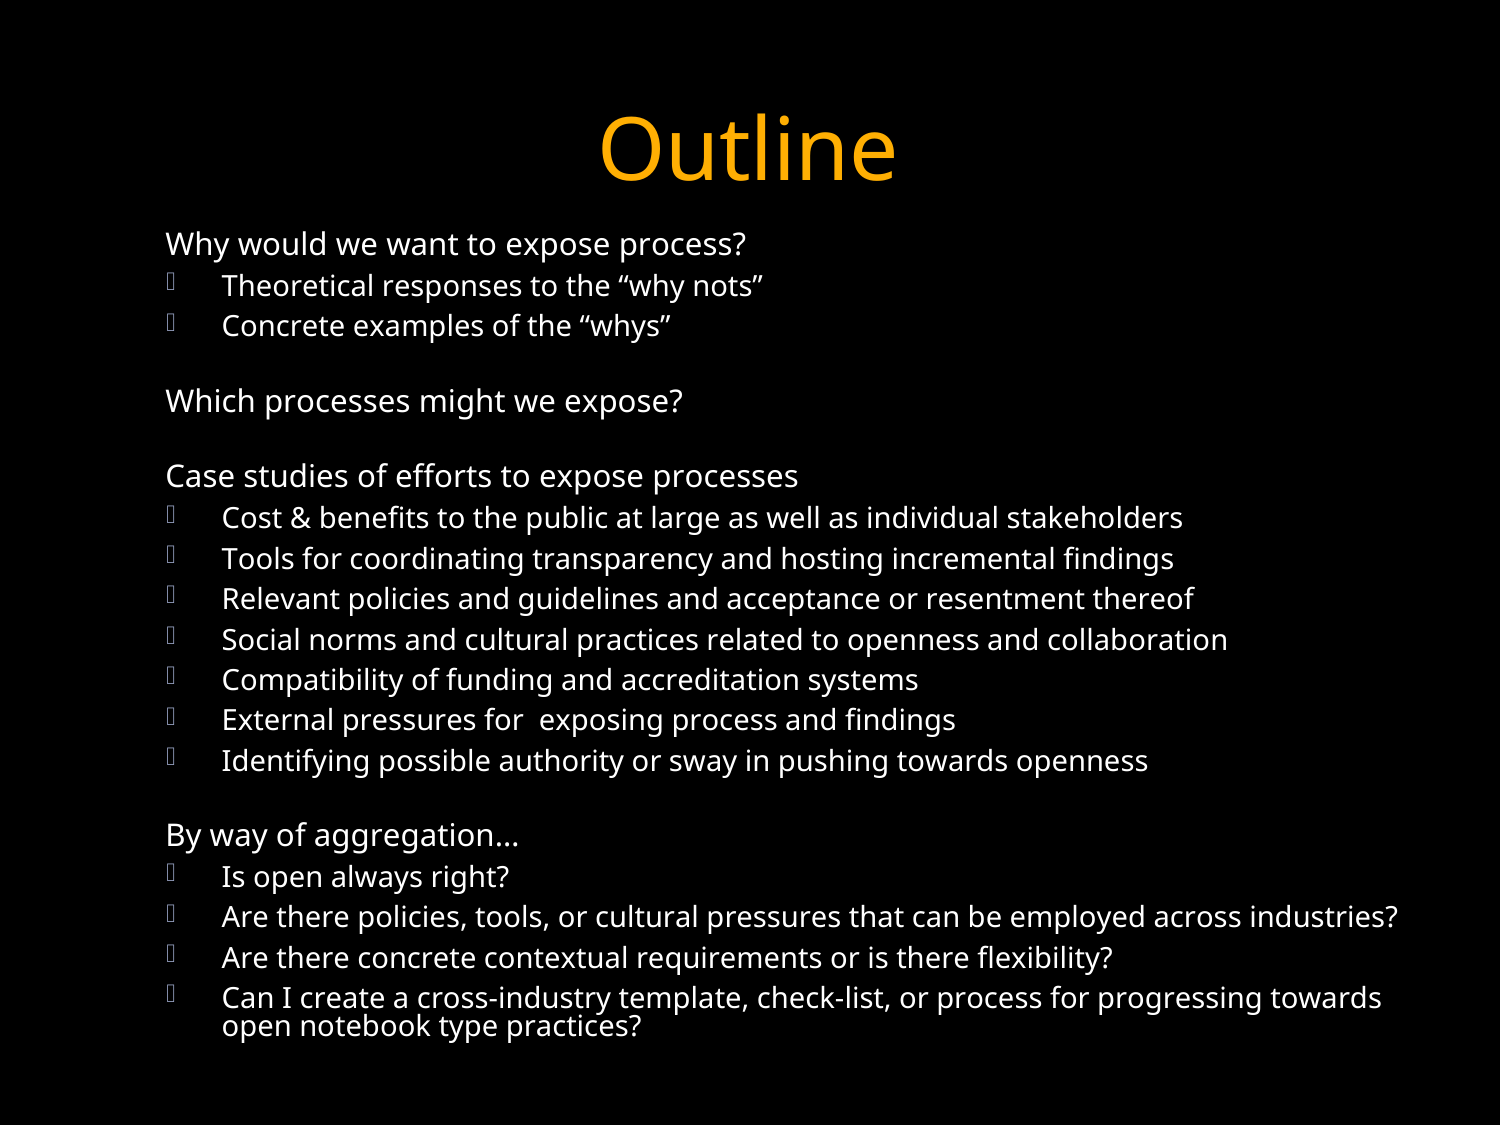

# Outline
Why would we want to expose process?
Theoretical responses to the “why nots”
Concrete examples of the “whys”
Which processes might we expose?
Case studies of efforts to expose processes
Cost & benefits to the public at large as well as individual stakeholders
Tools for coordinating transparency and hosting incremental findings
Relevant policies and guidelines and acceptance or resentment thereof
Social norms and cultural practices related to openness and collaboration
Compatibility of funding and accreditation systems
External pressures for exposing process and findings
Identifying possible authority or sway in pushing towards openness
By way of aggregation…
Is open always right?
Are there policies, tools, or cultural pressures that can be employed across industries?
Are there concrete contextual requirements or is there flexibility?
Can I create a cross-industry template, check-list, or process for progressing towards open notebook type practices?